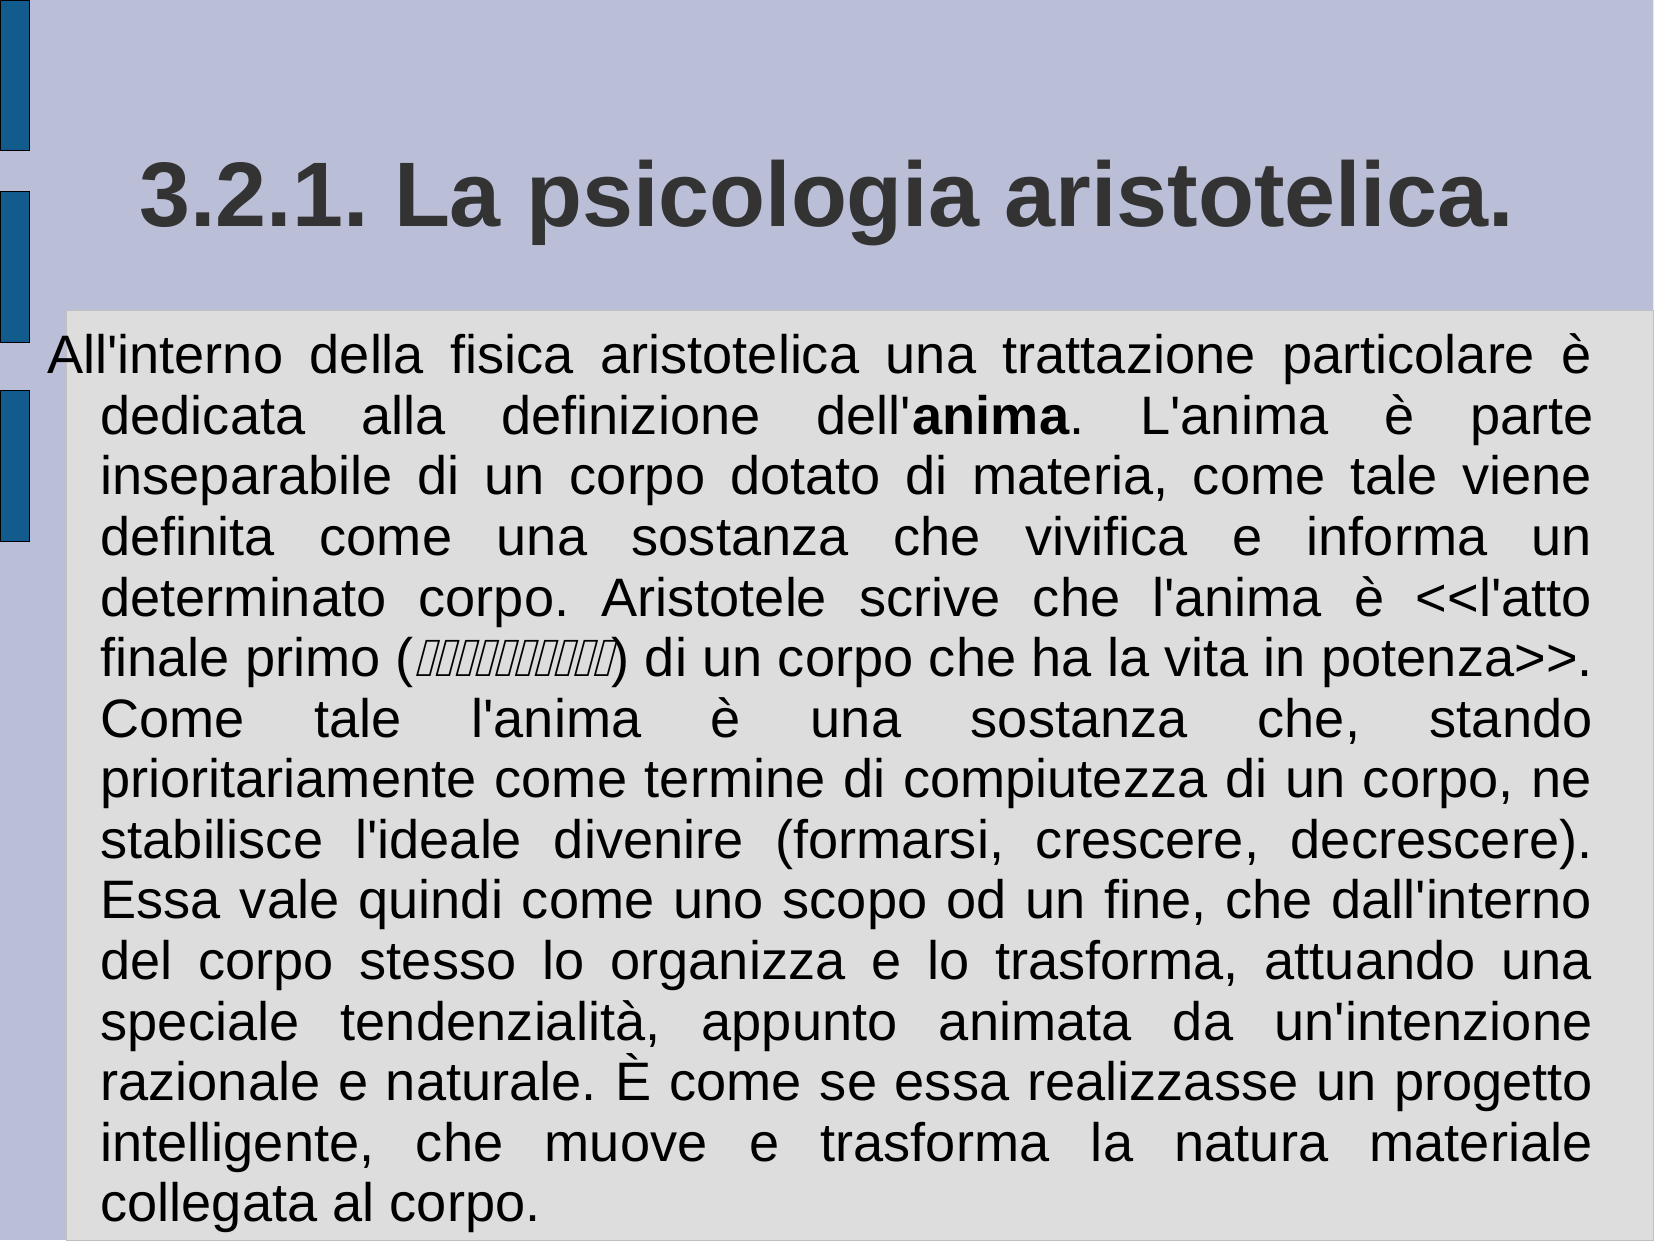

# 3.2.1. La psicologia aristotelica.
All'interno della fisica aristotelica una trattazione particolare è dedicata alla definizione dell'anima. L'anima è parte inseparabile di un corpo dotato di materia, come tale viene definita come una sostanza che vivifica e informa un determinato corpo. Aristotele scrive che l'anima è <<l'atto finale primo () di un corpo che ha la vita in potenza>>. Come tale l'anima è una sostanza che, stando prioritariamente come termine di compiutezza di un corpo, ne stabilisce l'ideale divenire (formarsi, crescere, decrescere). Essa vale quindi come uno scopo od un fine, che dall'interno del corpo stesso lo organizza e lo trasforma, attuando una speciale tendenzialità, appunto animata da un'intenzione razionale e naturale. È come se essa realizzasse un progetto intelligente, che muove e trasforma la natura materiale collegata al corpo.